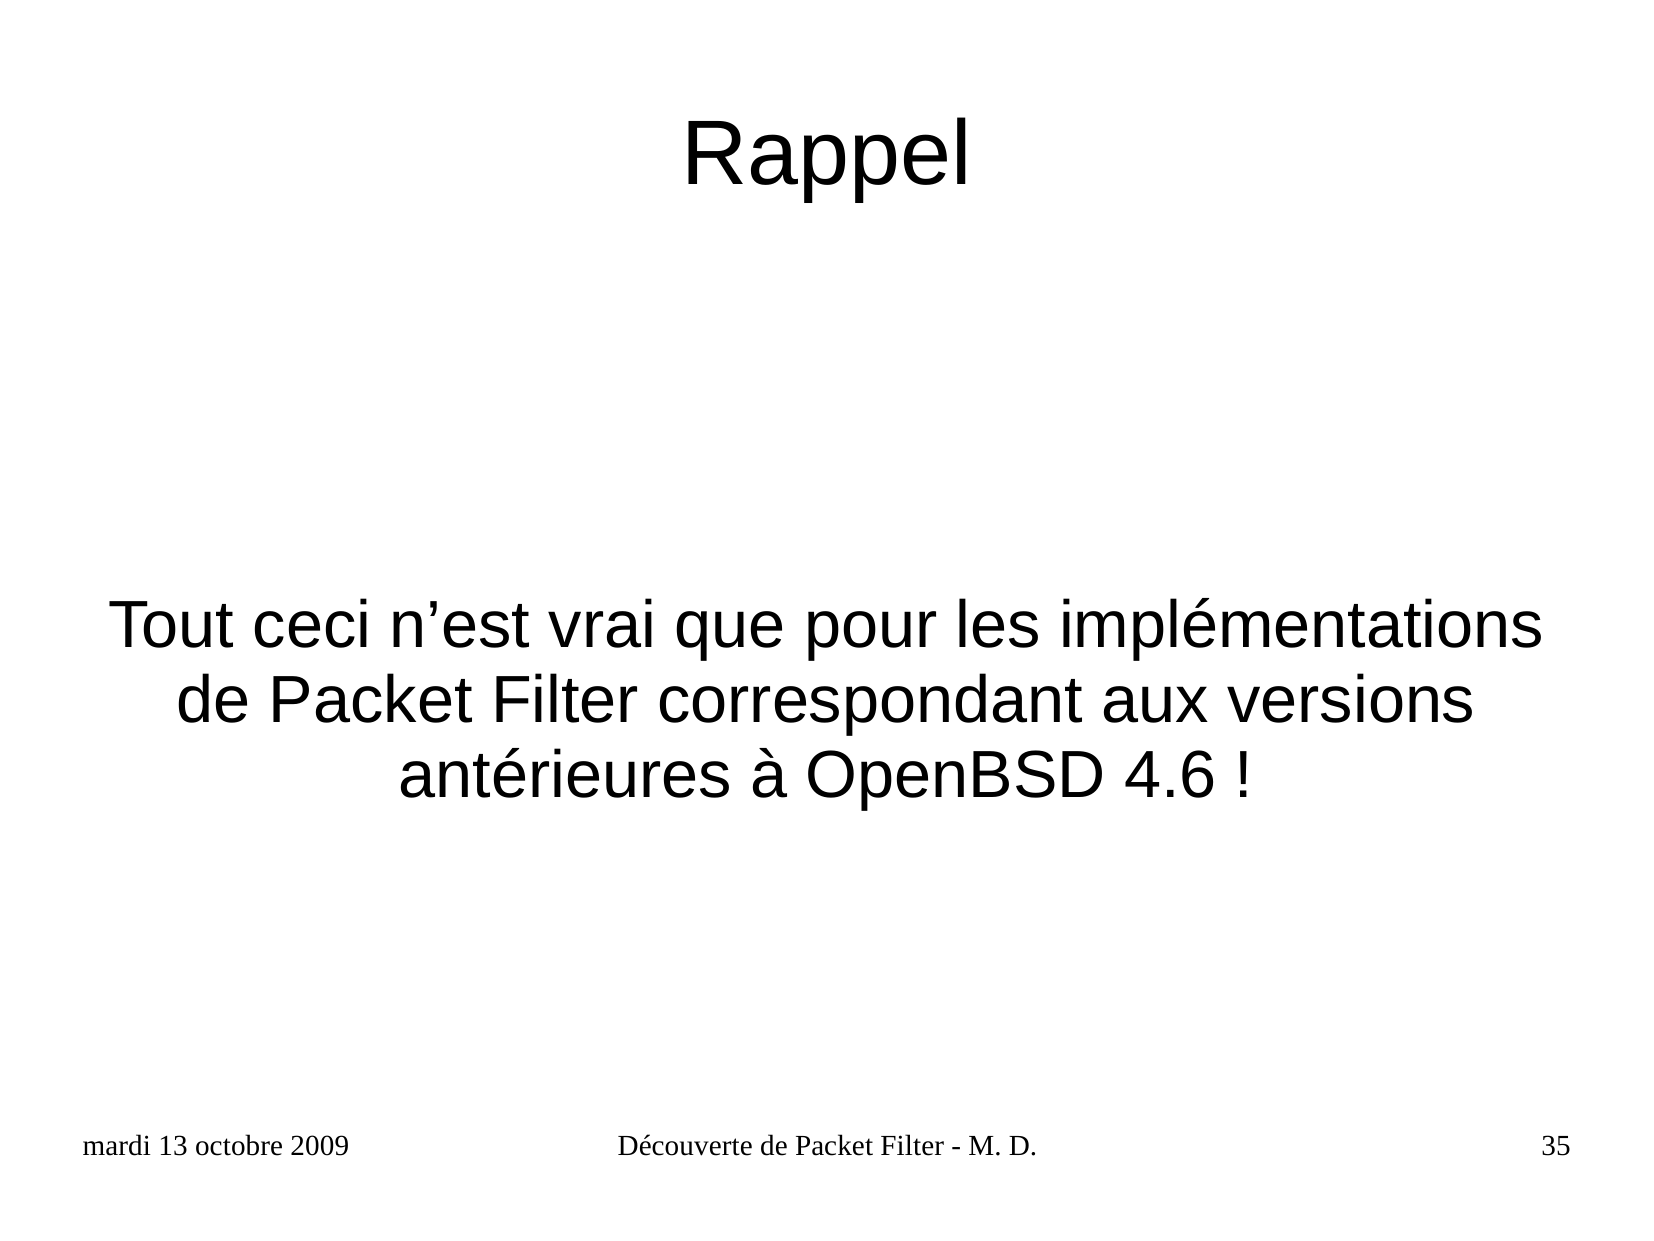

# Rappel
Tout ceci n’est vrai que pour les implémentations de Packet Filter correspondant aux versions antérieures à OpenBSD 4.6 !
mardi 13 octobre 2009
Découverte de Packet Filter - M. D.
35